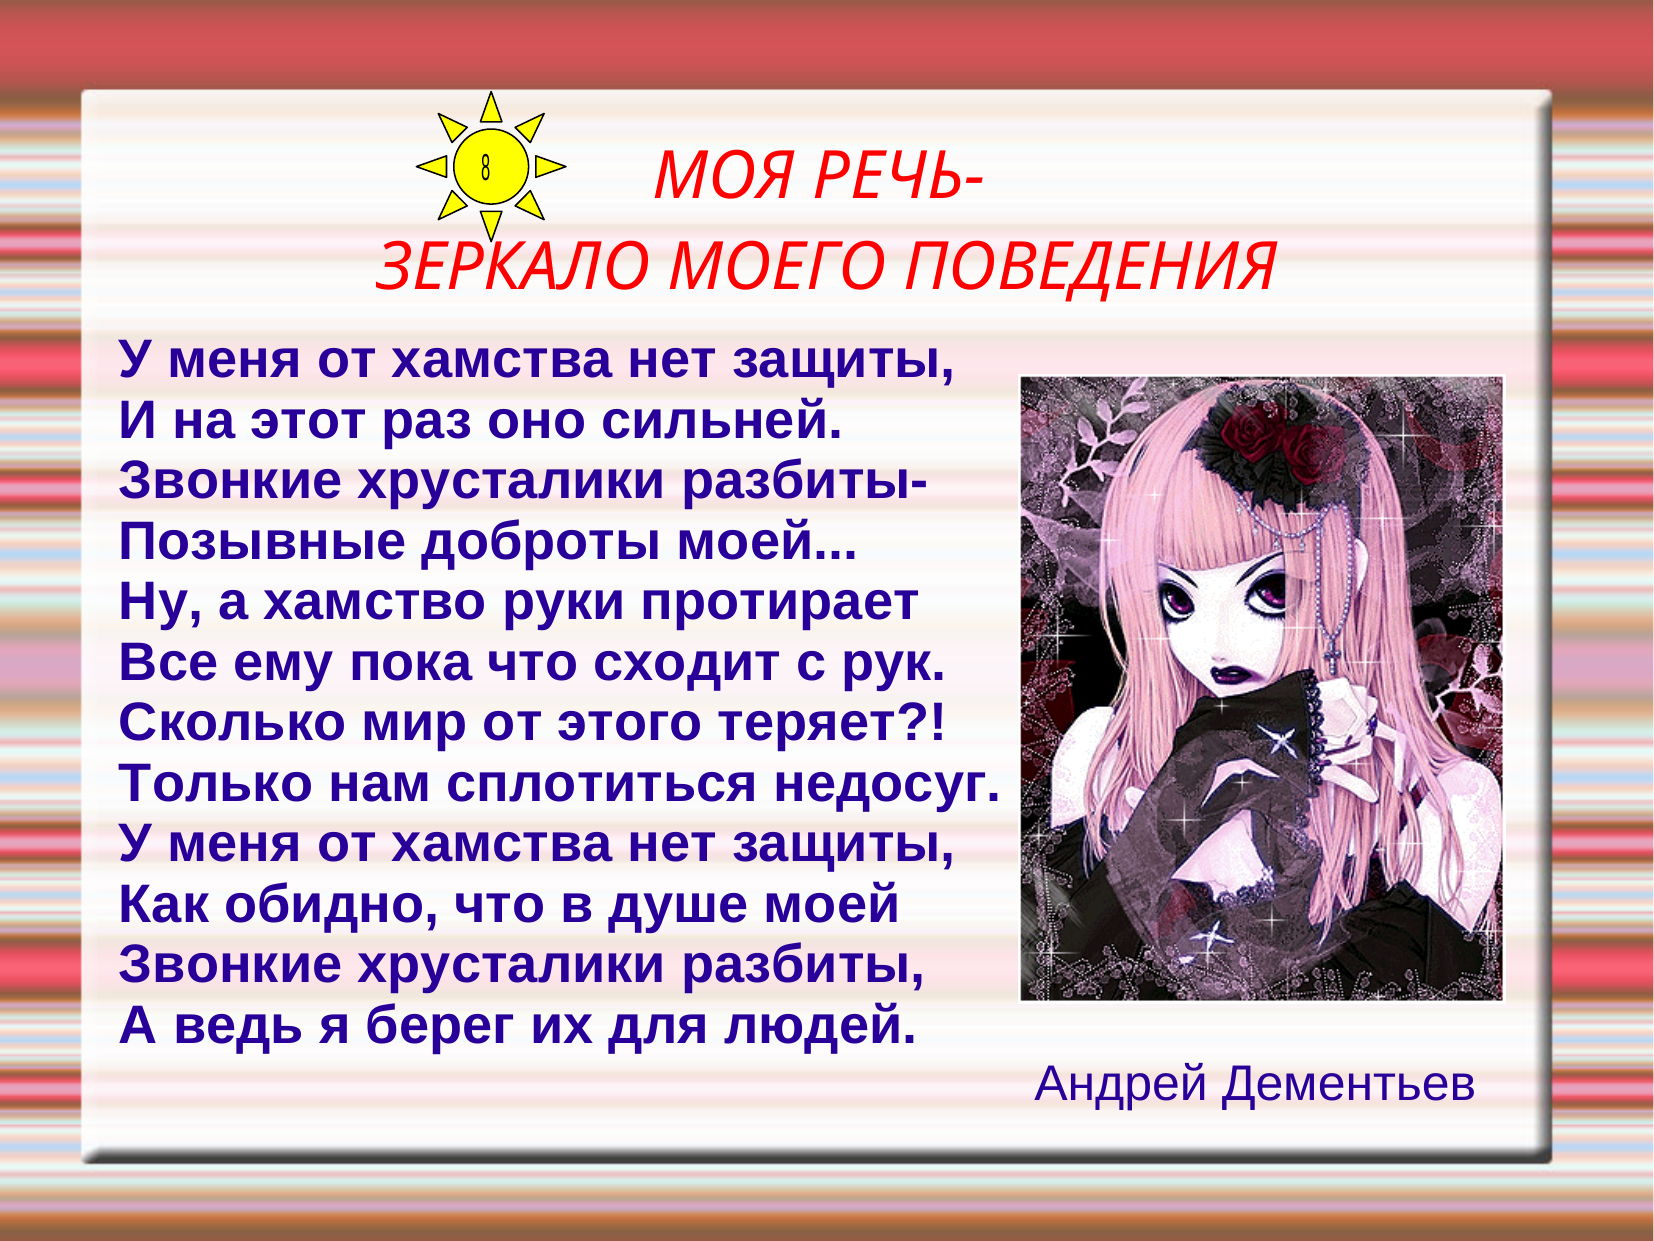

# МОЯ РЕЧЬ- ЗЕРКАЛО МОЕГО ПОВЕДЕНИЯ
У меня от хамства нет защиты,
И на этот раз оно сильней.
Звонкие хрусталики разбиты-
Позывные доброты моей...
Ну, а хамство руки протирает
Все ему пока что сходит с рук.
Сколько мир от этого теряет?!
Только нам сплотиться недосуг.
У меня от хамства нет защиты,
Как обидно, что в душе моей
Звонкие хрусталики разбиты,
А ведь я берег их для людей.
Андрей Дементьев